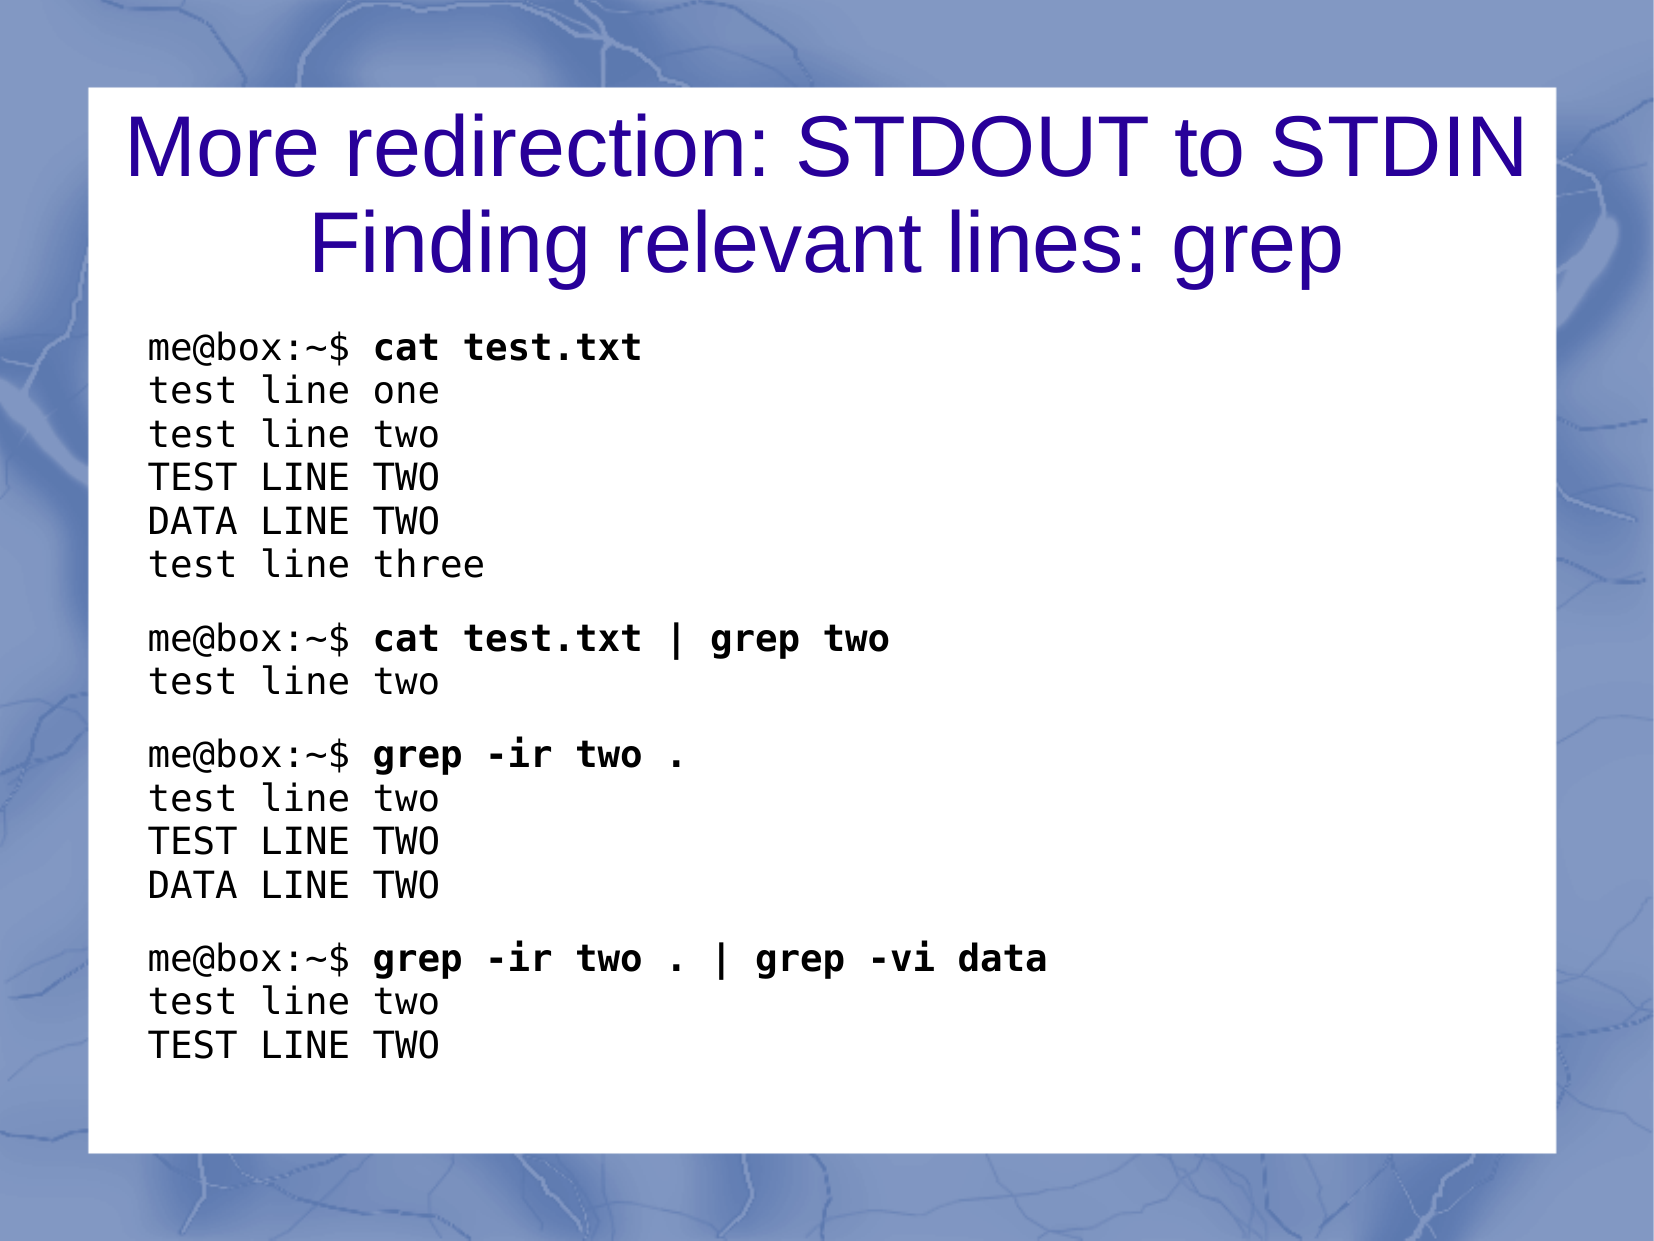

# More redirection: STDOUT to STDIN Finding relevant lines: grep
me@box:~$ cat test.txt
test line one
test line two
TEST LINE TWO
DATA LINE TWO
test line three
me@box:~$ cat test.txt | grep two
test line two
me@box:~$ grep -ir two .
test line two
TEST LINE TWO
DATA LINE TWO
me@box:~$ grep -ir two . | grep -vi data
test line two
TEST LINE TWO